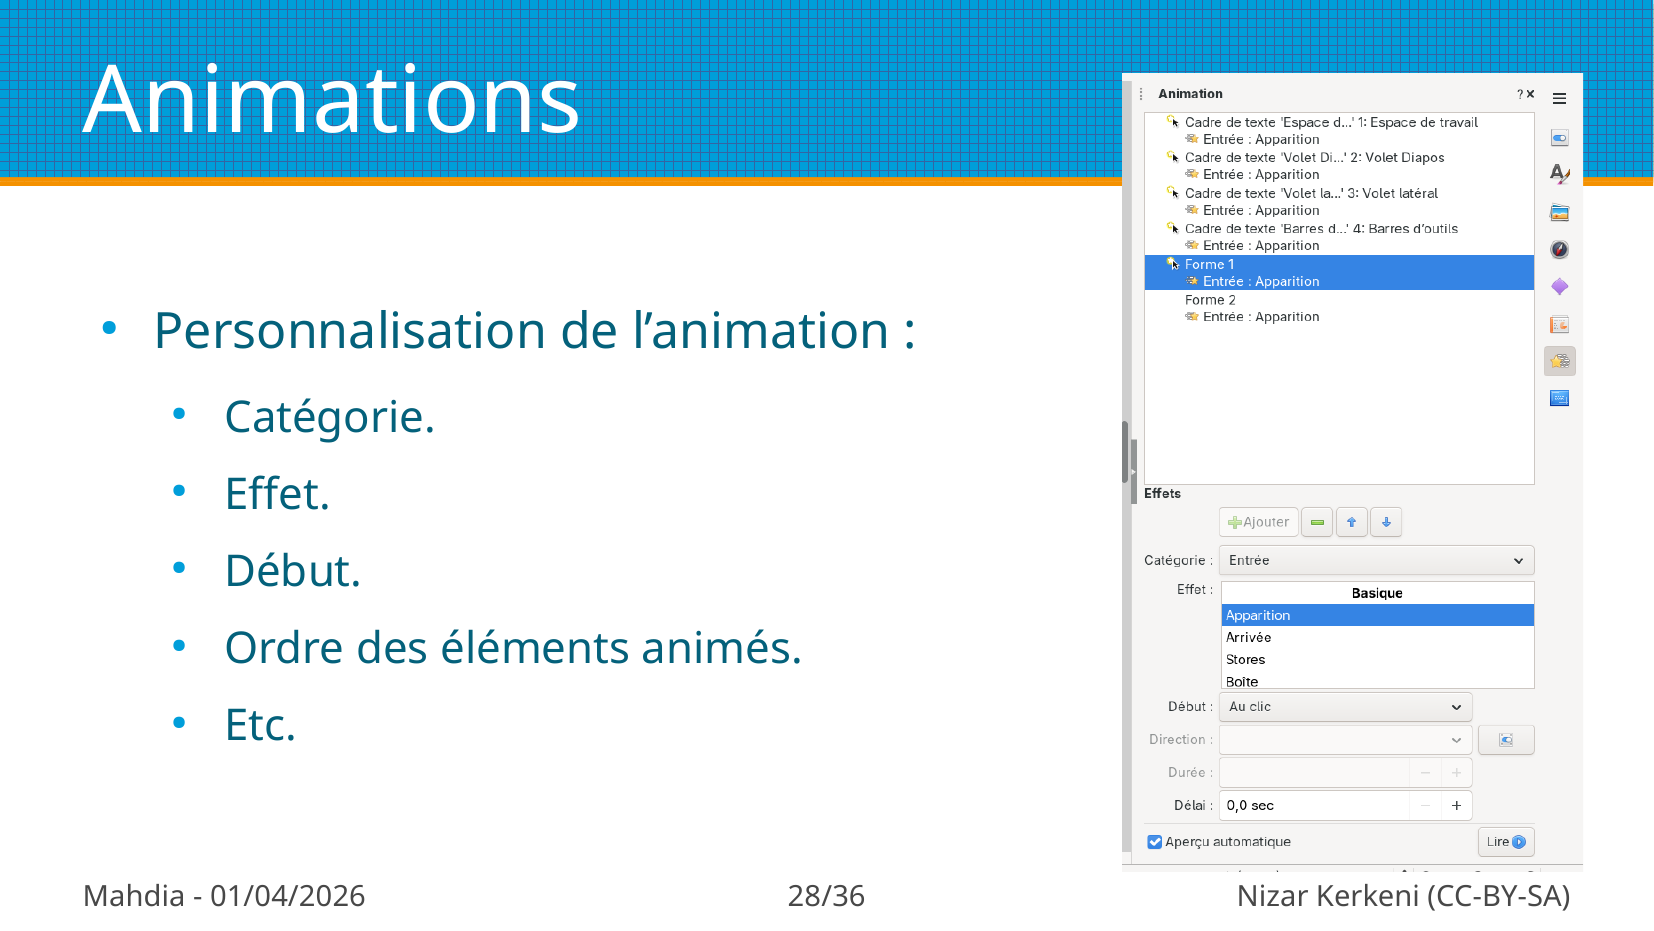

# Animations
Personnalisation de l’animation :
Catégorie.
Effet.
Début.
Ordre des éléments animés.
Etc.
Mahdia - 01/04/2026
28